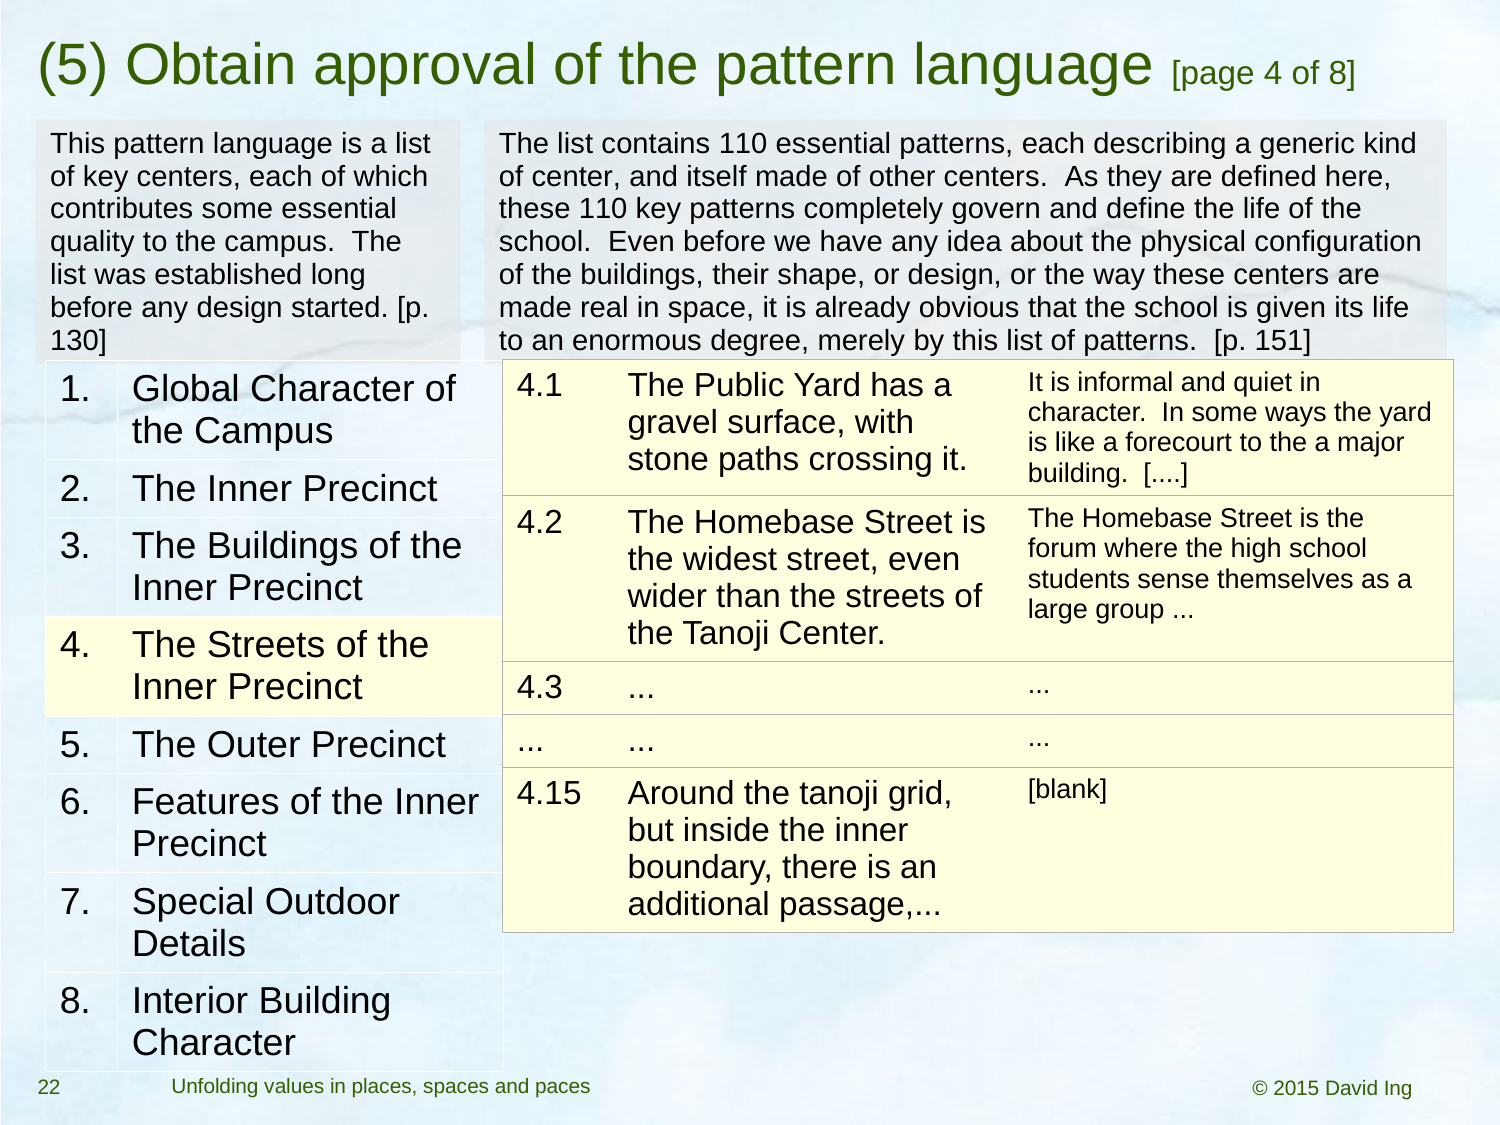

# (5) Obtain approval of the pattern language [page 4 of 8]
This pattern language is a list of key centers, each of which contributes some essential quality to the campus. The list was established long before any design started. [p. 130]
The list contains 110 essential patterns, each describing a generic kind of center, and itself made of other centers. As they are defined here, these 110 key patterns completely govern and define the life of the school. Even before we have any idea about the physical configuration of the buildings, their shape, or design, or the way these centers are made real in space, it is already obvious that the school is given its life to an enormous degree, merely by this list of patterns. [p. 151]
| 4.1 | The Public Yard has a gravel surface, with stone paths crossing it. | It is informal and quiet in character. In some ways the yard is like a forecourt to the a major building. [....] |
| --- | --- | --- |
| 4.2 | The Homebase Street is the widest street, even wider than the streets of the Tanoji Center. | The Homebase Street is the forum where the high school students sense themselves as a large group ... |
| 4.3 | ... | ... |
| ... | ... | ... |
| 4.15 | Around the tanoji grid, but inside the inner boundary, there is an additional passage,... | [blank] |
| 1. | Global Character of the Campus |
| --- | --- |
| 2. | The Inner Precinct |
| 3. | The Buildings of the Inner Precinct |
| 4. | The Streets of the Inner Precinct |
| 5. | The Outer Precinct |
| 6. | Features of the Inner Precinct |
| 7. | Special Outdoor Details |
| 8. | Interior Building Character |
Unfolding values in places, spaces and paces
22